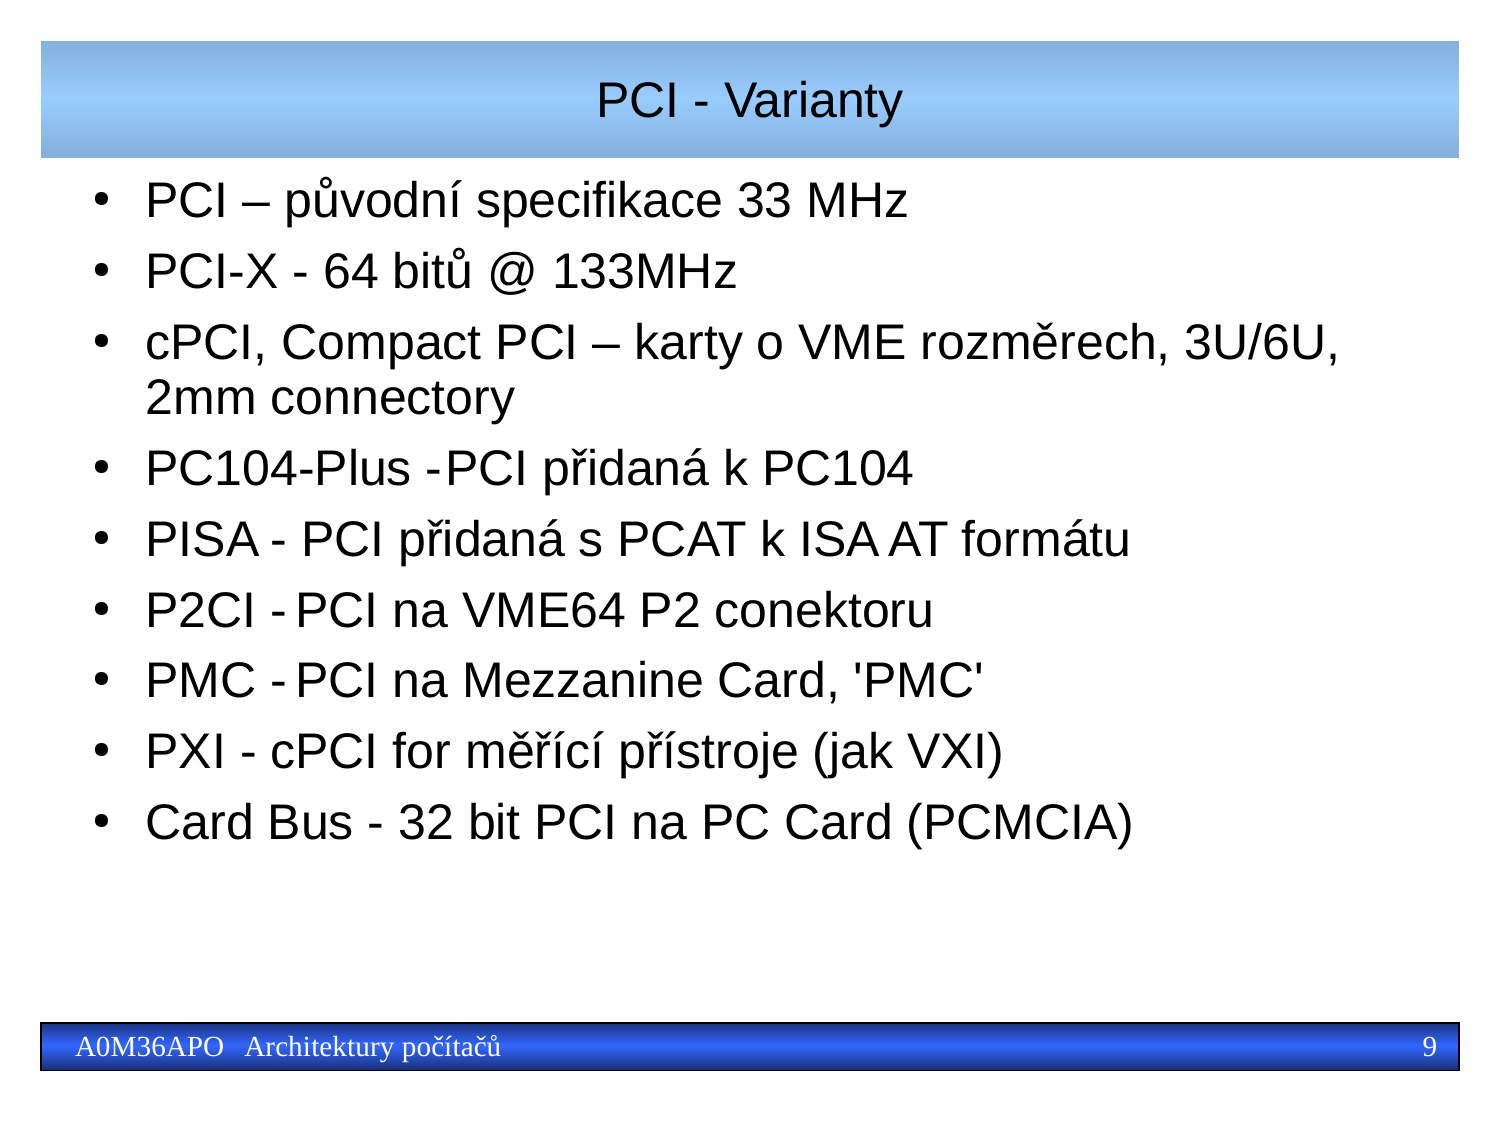

# PCI - Varianty
PCI – původní specifikace 33 MHz
PCI-X - 64 bitů @ 133MHz
cPCI, Compact PCI – karty o VME rozměrech, 3U/6U, 2mm connectory
PC104-Plus -	PCI přidaná k PC104
PISA - PCI přidaná s PCAT k ISA AT formátu
P2CI -	PCI na VME64 P2 conektoru
PMC -	PCI na Mezzanine Card, 'PMC'
PXI - cPCI for měřící přístroje (jak VXI)
Card Bus - 32 bit PCI na PC Card (PCMCIA)
A0M36APO Architektury počítačů
9